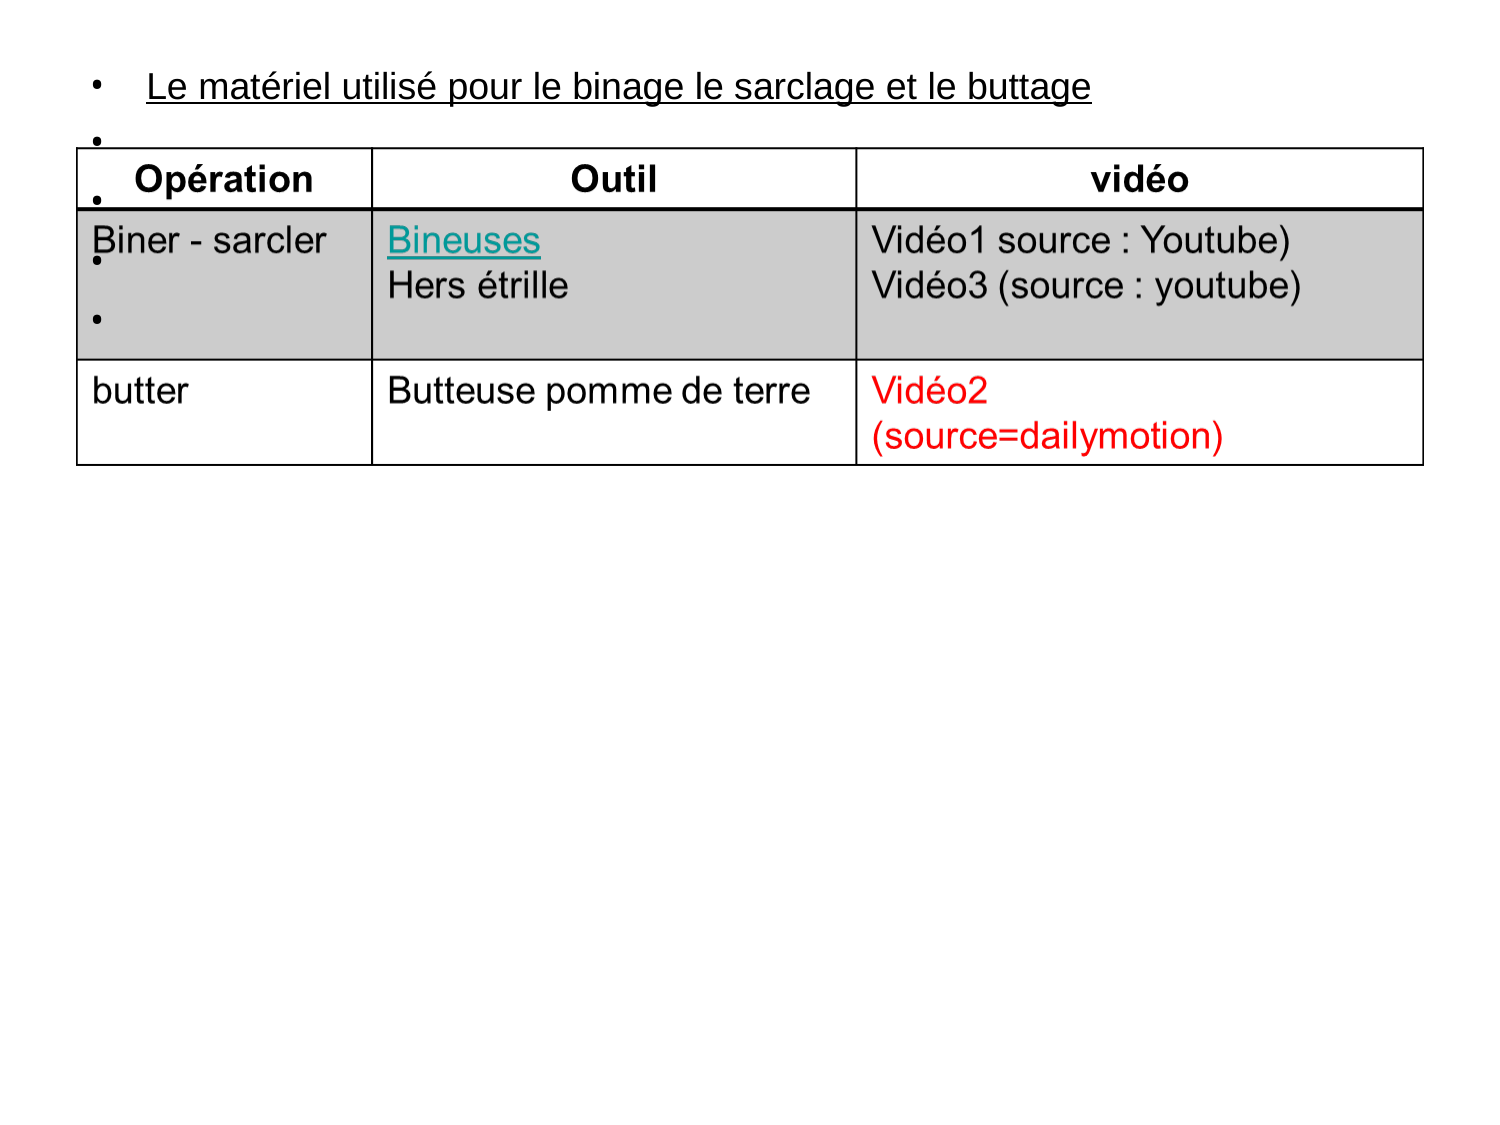

# Le matériel utilisé pour le binage le sarclage et le buttage